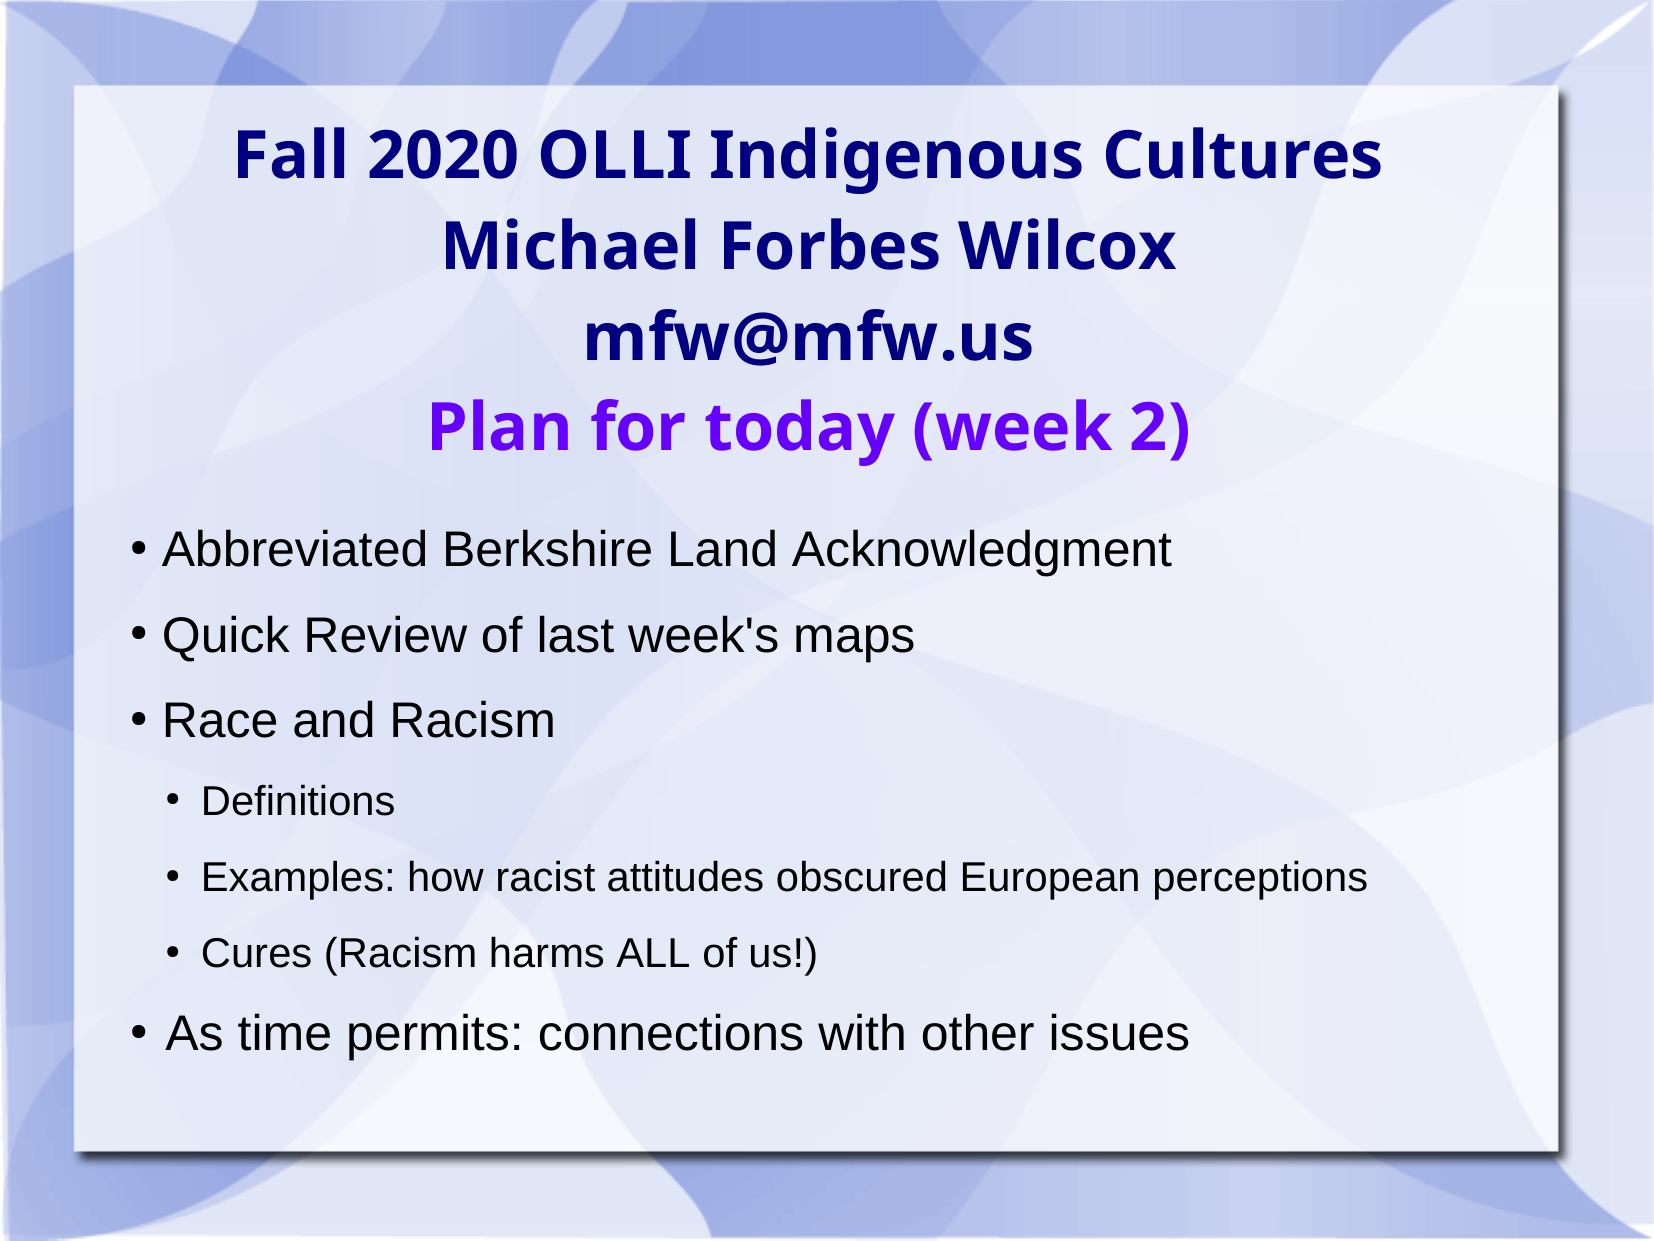

# Fall 2020 OLLI Indigenous Cultures Michael Forbes Wilcox mfw@mfw.us Plan for today (week 2)
 Abbreviated Berkshire Land Acknowledgment
 Quick Review of last week's maps
 Race and Racism
Definitions
Examples: how racist attitudes obscured European perceptions
Cures (Racism harms ALL of us!)
As time permits: connections with other issues